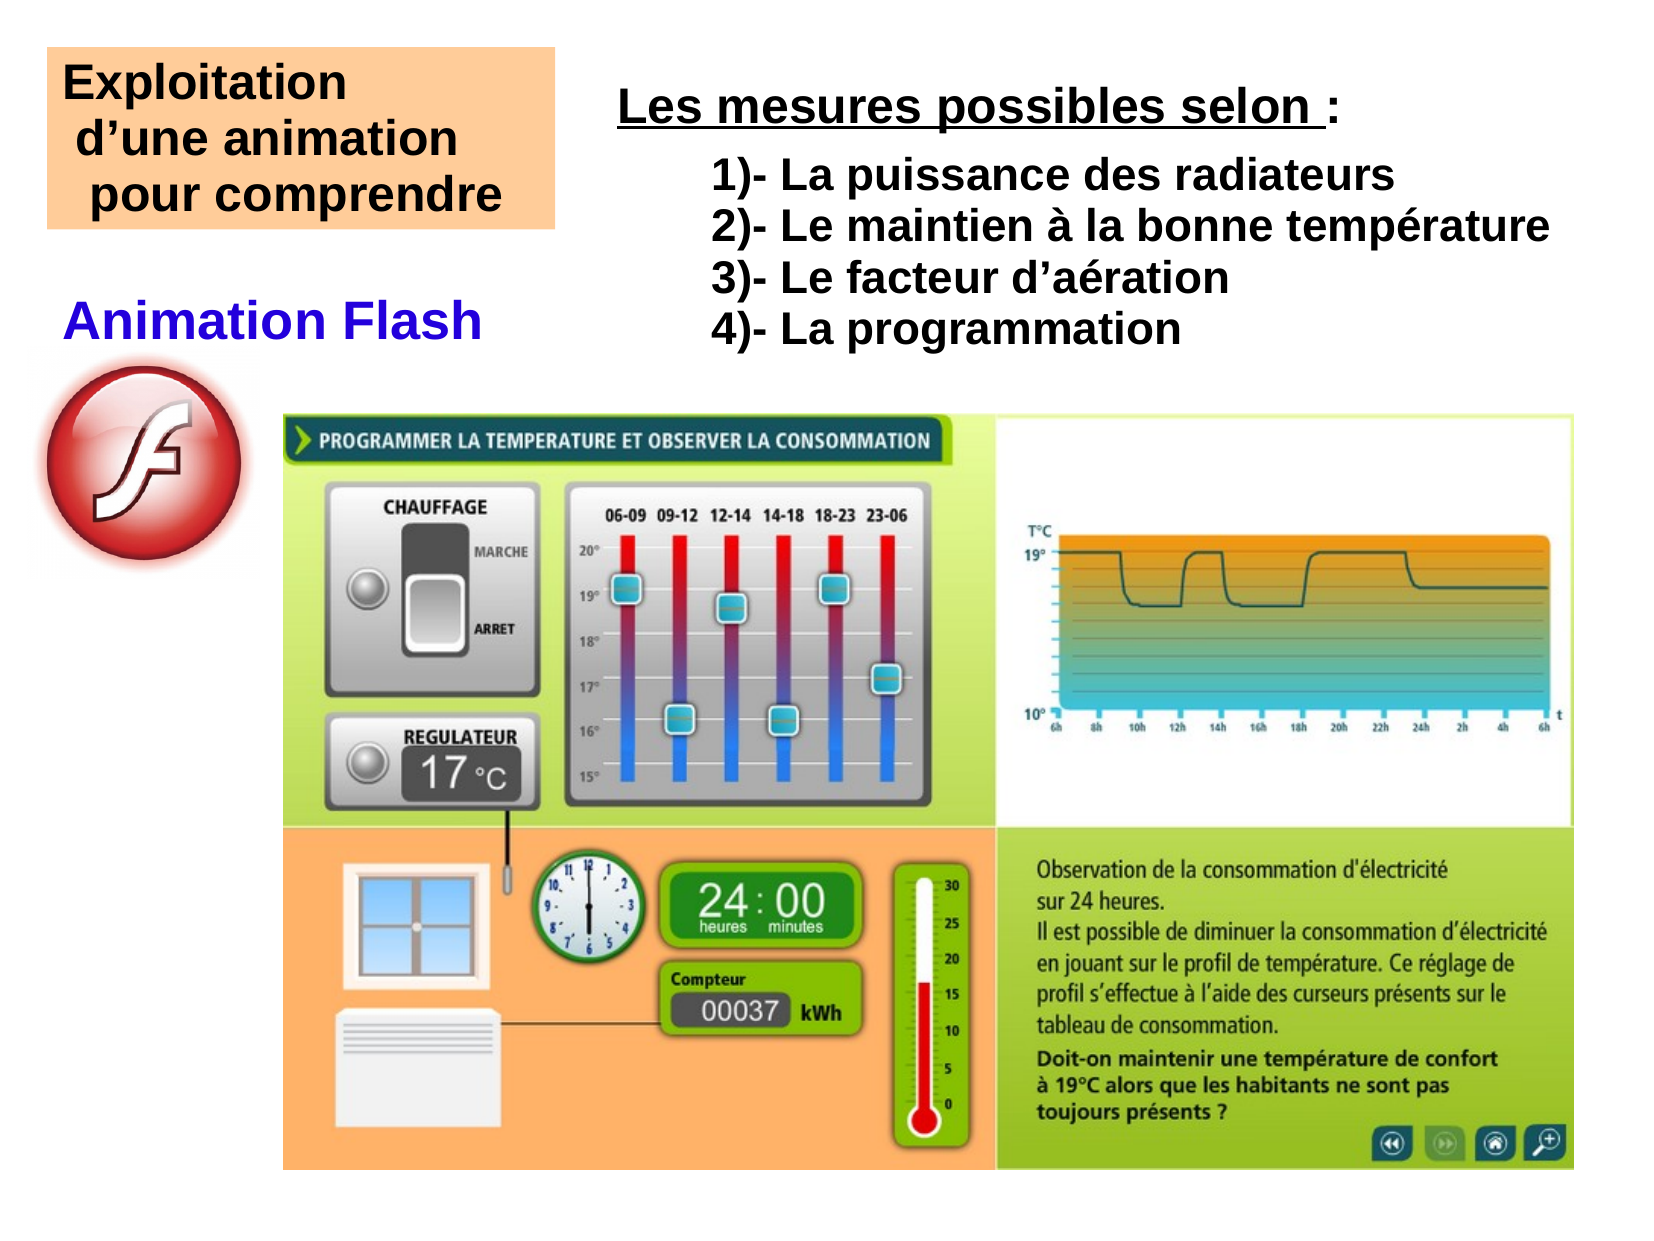

Exploitation
 d’une animation
 pour comprendre
Les mesures possibles selon :
- La puissance des radiateurs
- Le maintien à la bonne température
- Le facteur d’aération
- La programmation
Animation Flash